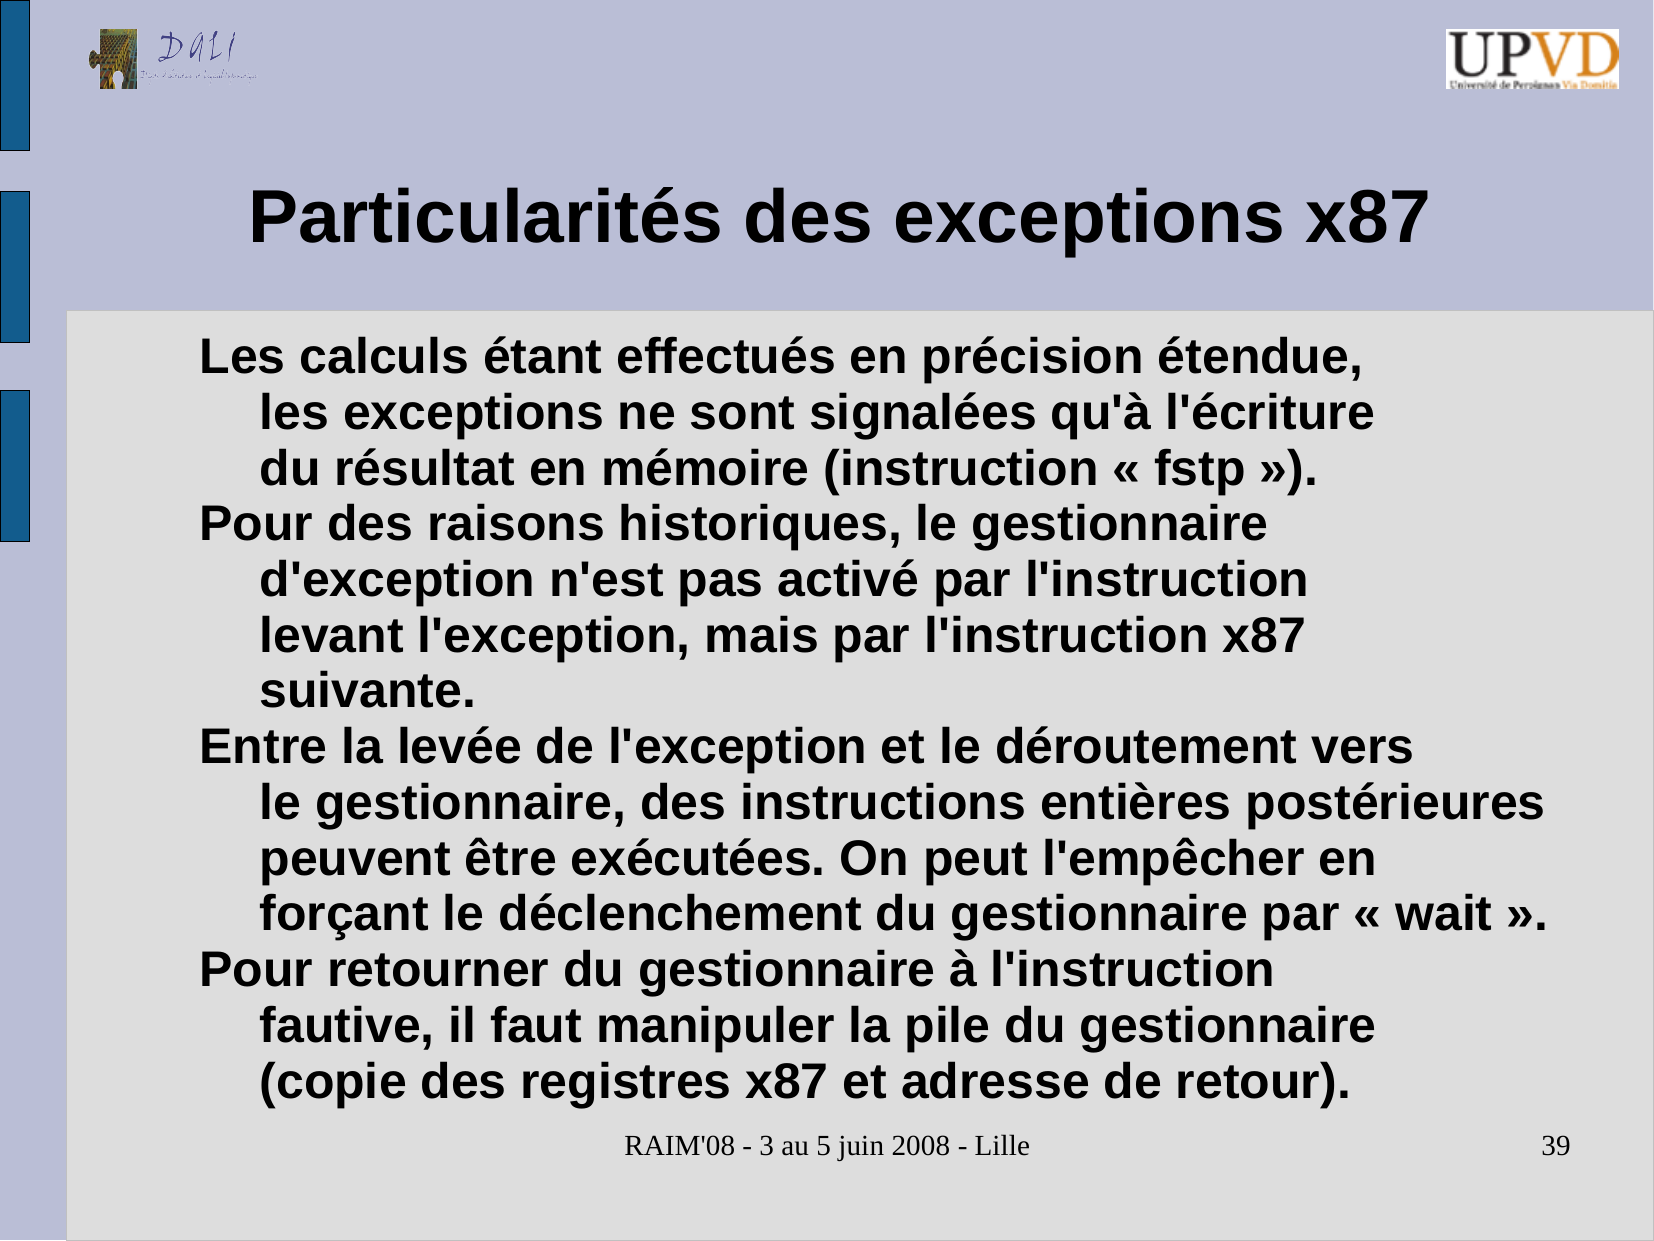

Particularités des exceptions x87
 Les calculs étant effectués en précision étendue,
	les exceptions ne sont signalées qu'à l'écriture
	du résultat en mémoire (instruction « fstp »).
 Pour des raisons historiques, le gestionnaire
	d'exception n'est pas activé par l'instruction
	levant l'exception, mais par l'instruction x87
	suivante.
 Entre la levée de l'exception et le déroutement vers
	le gestionnaire, des instructions entières postérieures
	peuvent être exécutées. On peut l'empêcher en
	forçant le déclenchement du gestionnaire par « wait ».
 Pour retourner du gestionnaire à l'instruction
	fautive, il faut manipuler la pile du gestionnaire
	(copie des registres x87 et adresse de retour).
RAIM'08 - 3 au 5 juin 2008 - Lille
39